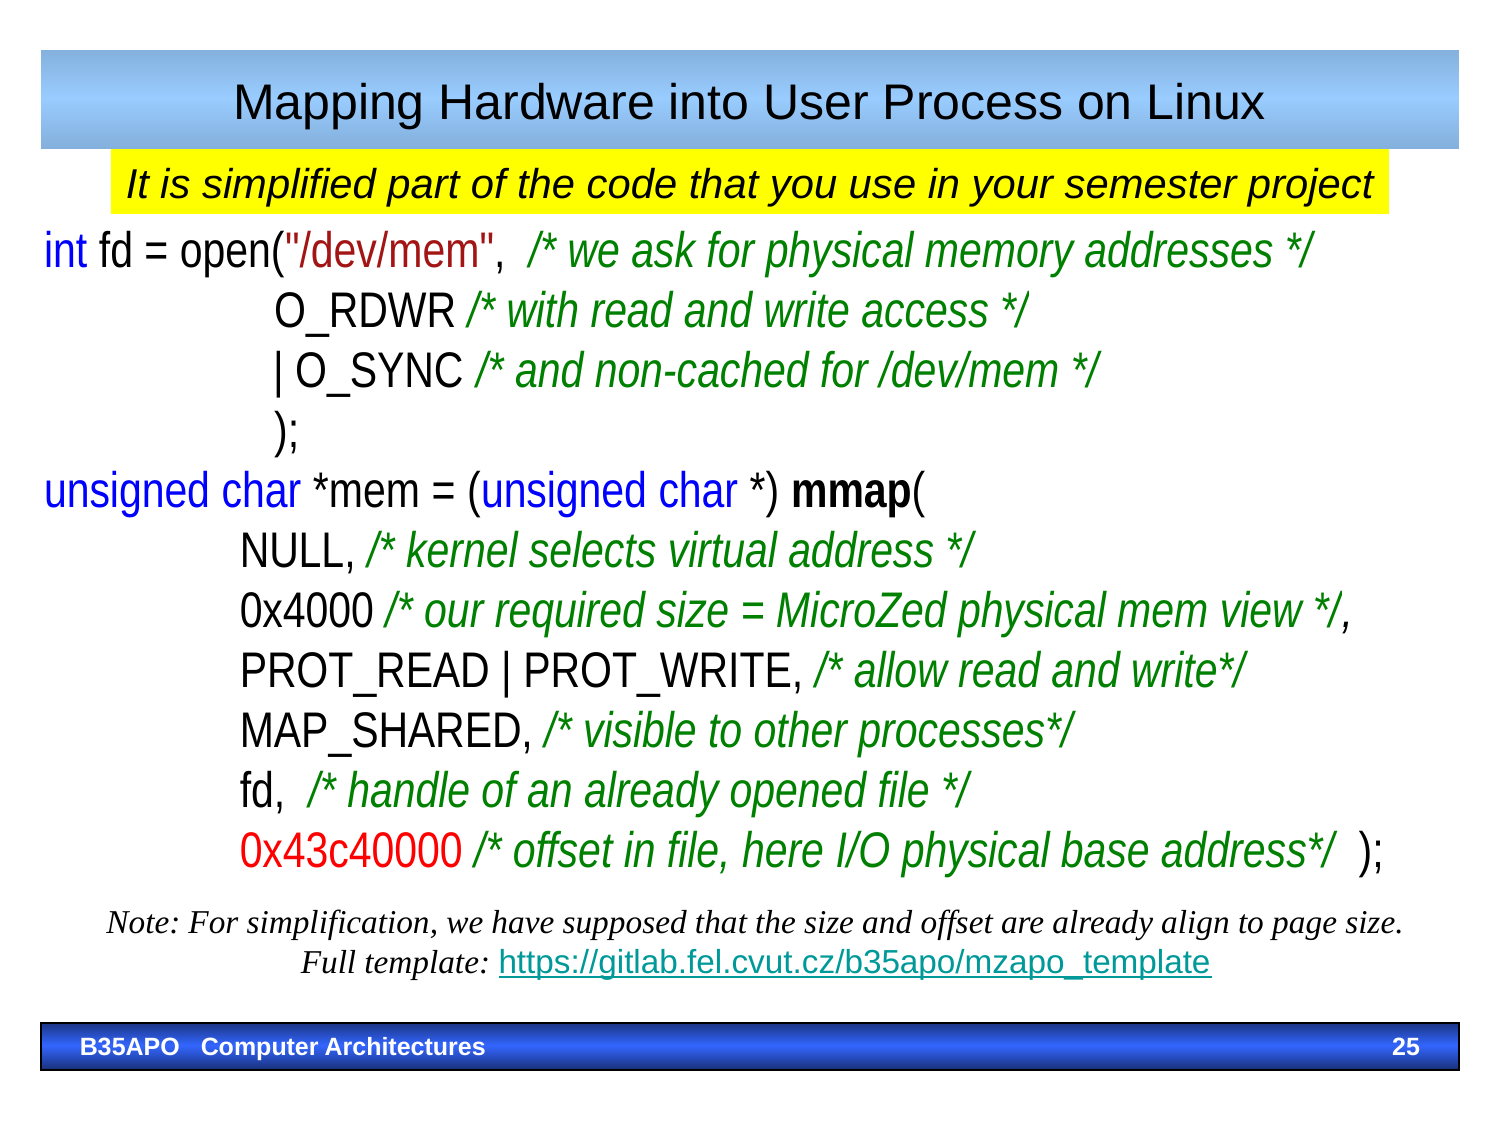

# Mapping Hardware into User Process on Linux
It is simplified part of the code that you use in your semester project
int fd = open("/dev/mem", /* we ask for physical memory addresses */
 O_RDWR /* with read and write access */
 | O_SYNC /* and non-cached for /dev/mem */
 );
unsigned char *mem = (unsigned char *) mmap(
 NULL, /* kernel selects virtual address */
 0x4000 /* our required size = MicroZed physical mem view */,
 PROT_READ | PROT_WRITE, /* allow read and write*/
 MAP_SHARED, /* visible to other processes*/
 fd, /* handle of an already opened file */
 0x43c40000 /* offset in file, here I/O physical base address*/ );
Note: For simplification, we have supposed that the size and offset are already align to page size.
Full template: https://gitlab.fel.cvut.cz/b35apo/mzapo_template
B35APO Computer Architectures